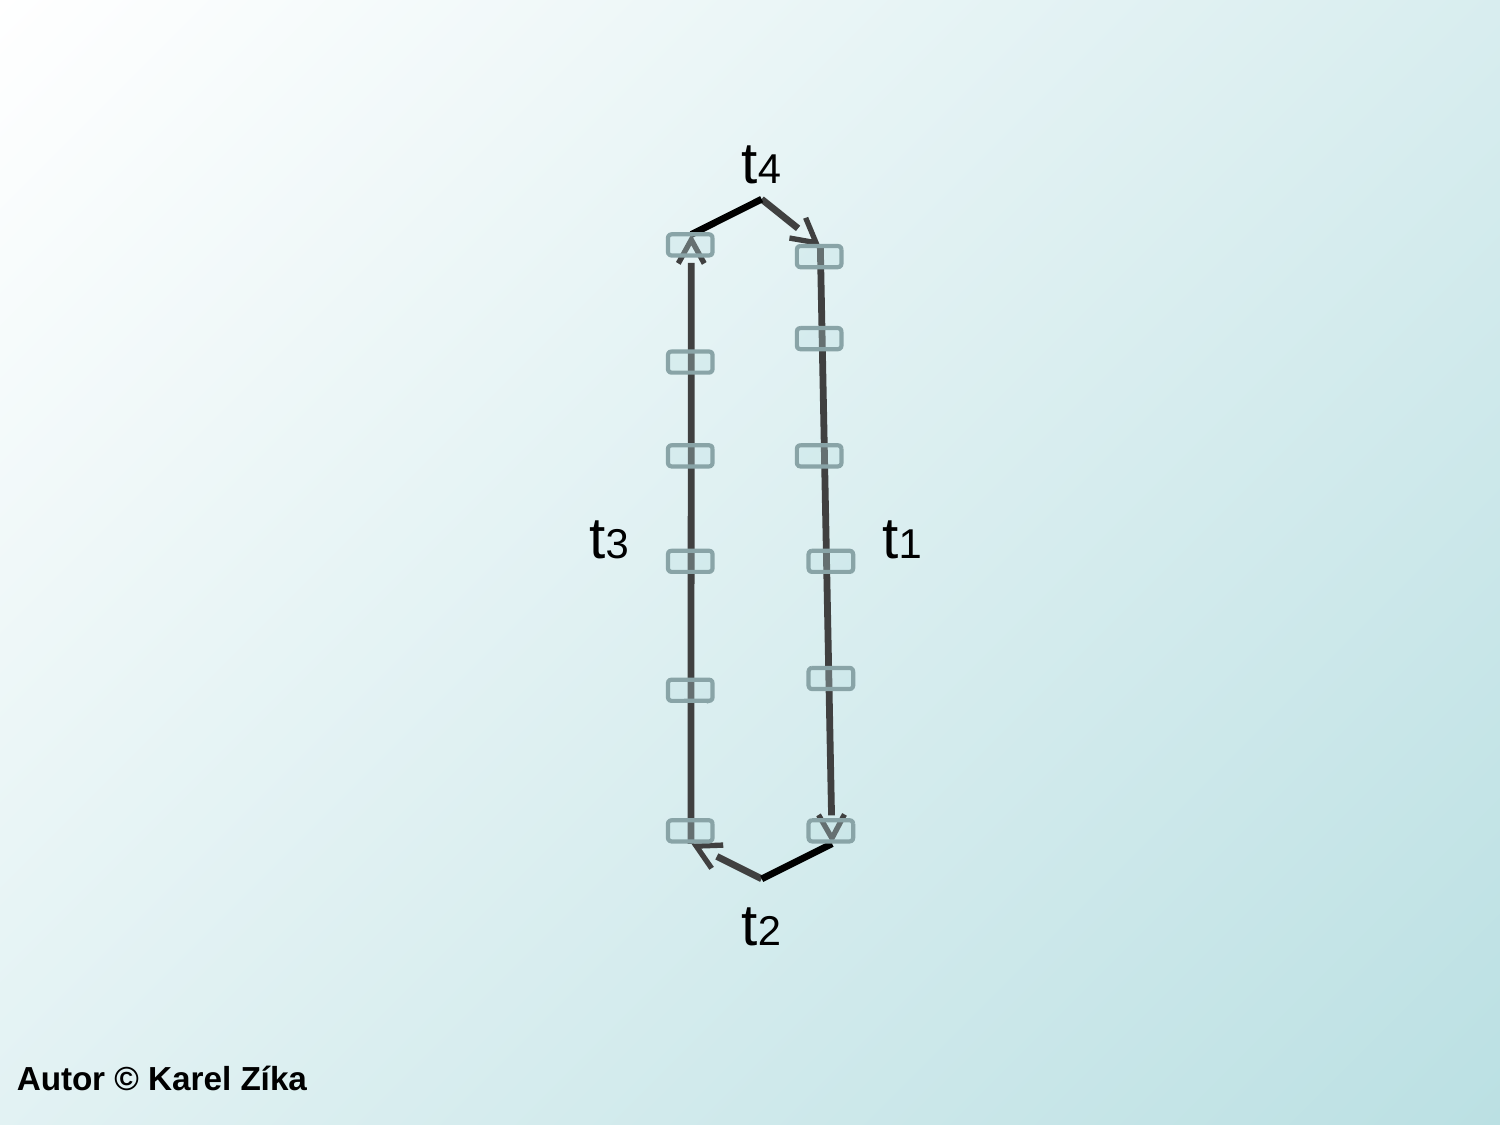

t4
t3
t1
t2
Autor © Karel Zíka